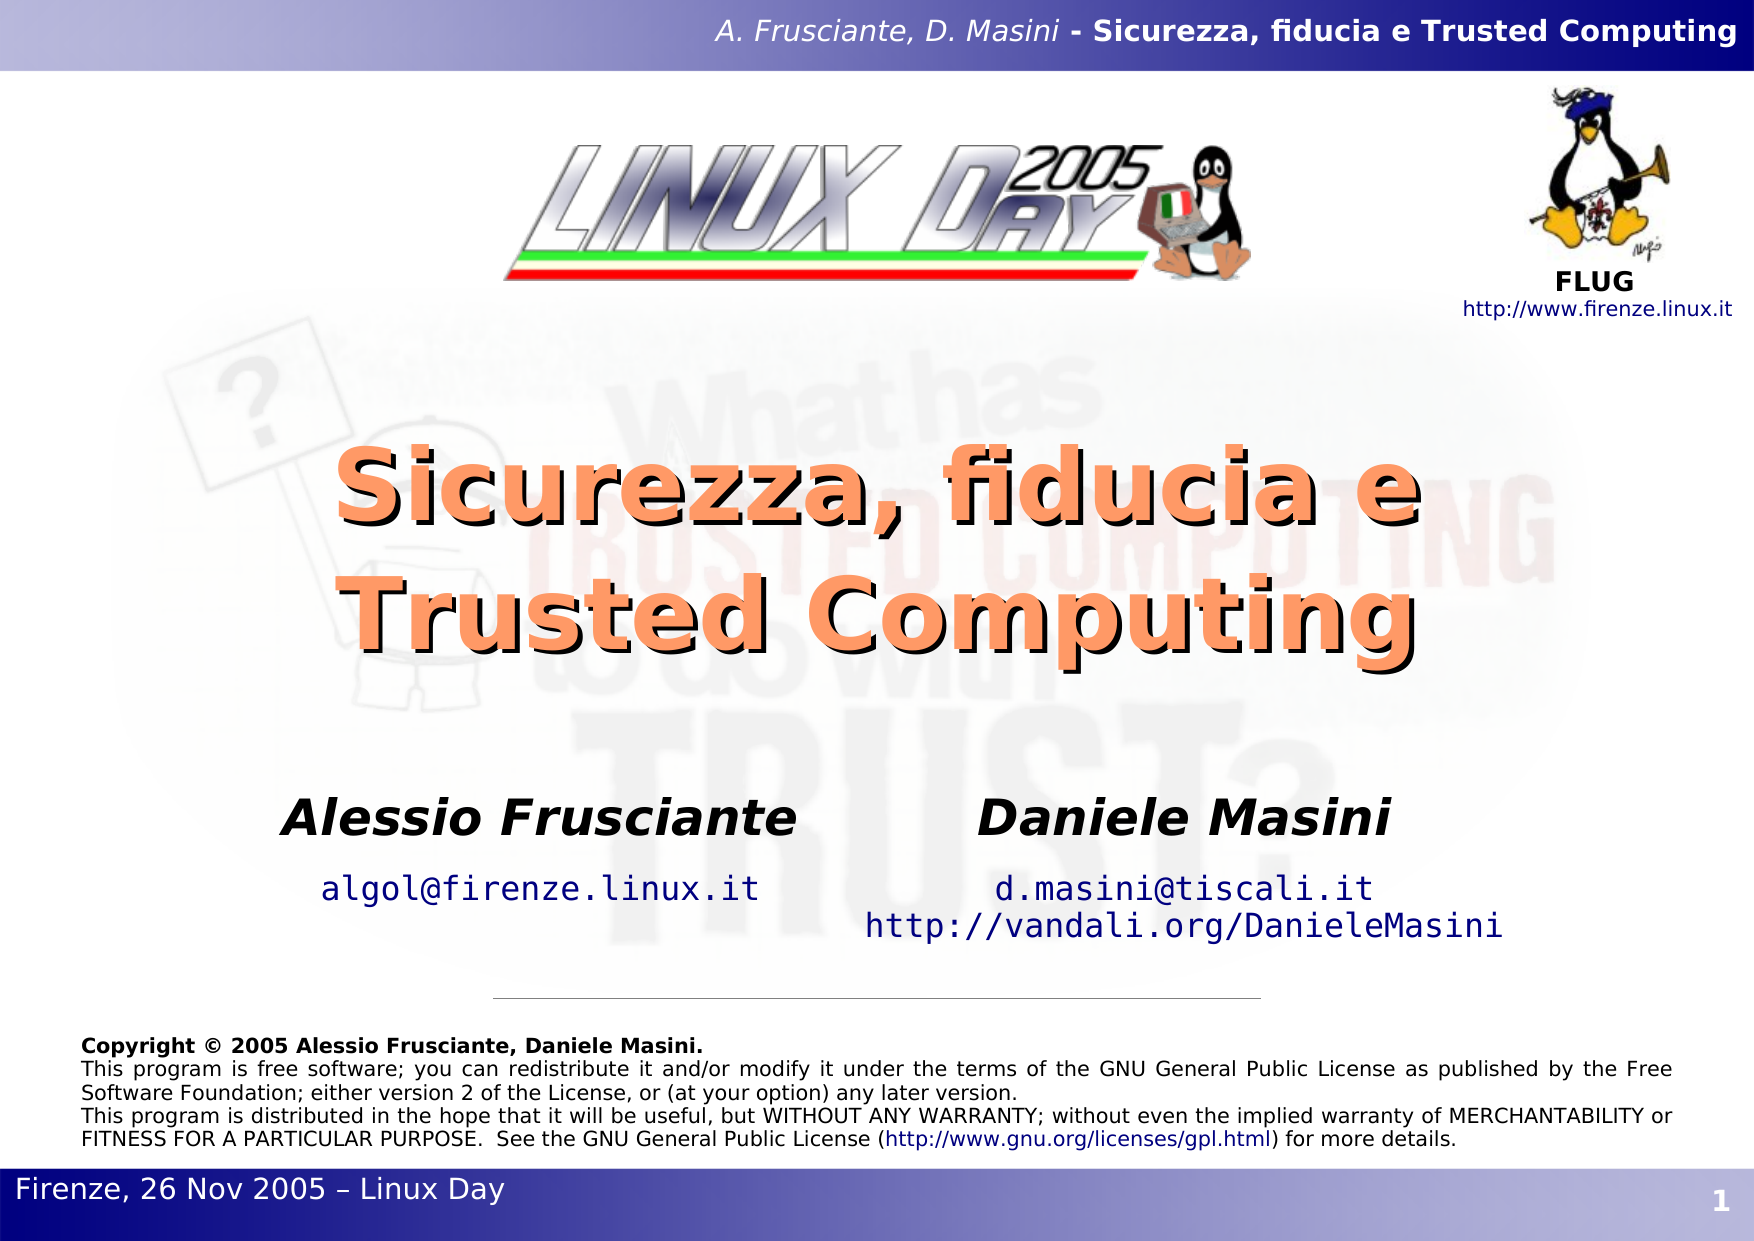

A. Frusciante, D. Masini - Sicurezza, fiducia e Trusted Computing
FLUG http://www.firenze.linux.it
Sicurezza, fiducia e
Trusted Computing
Alessio Frusciante
algol@firenze.linux.it
Daniele Masini
d.masini@tiscali.it
http://vandali.org/DanieleMasini
Copyright © 2005 Alessio Frusciante, Daniele Masini.
This program is free software; you can redistribute it and/or modify it under the terms of the GNU General Public License as published by the Free Software Foundation; either version 2 of the License, or (at your option) any later version.
This program is distributed in the hope that it will be useful, but WITHOUT ANY WARRANTY; without even the implied warranty of MERCHANTABILITY or FITNESS FOR A PARTICULAR PURPOSE. See the GNU General Public License (http://www.gnu.org/licenses/gpl.html) for more details.
Firenze, 26 Nov 2005 – Linux Day